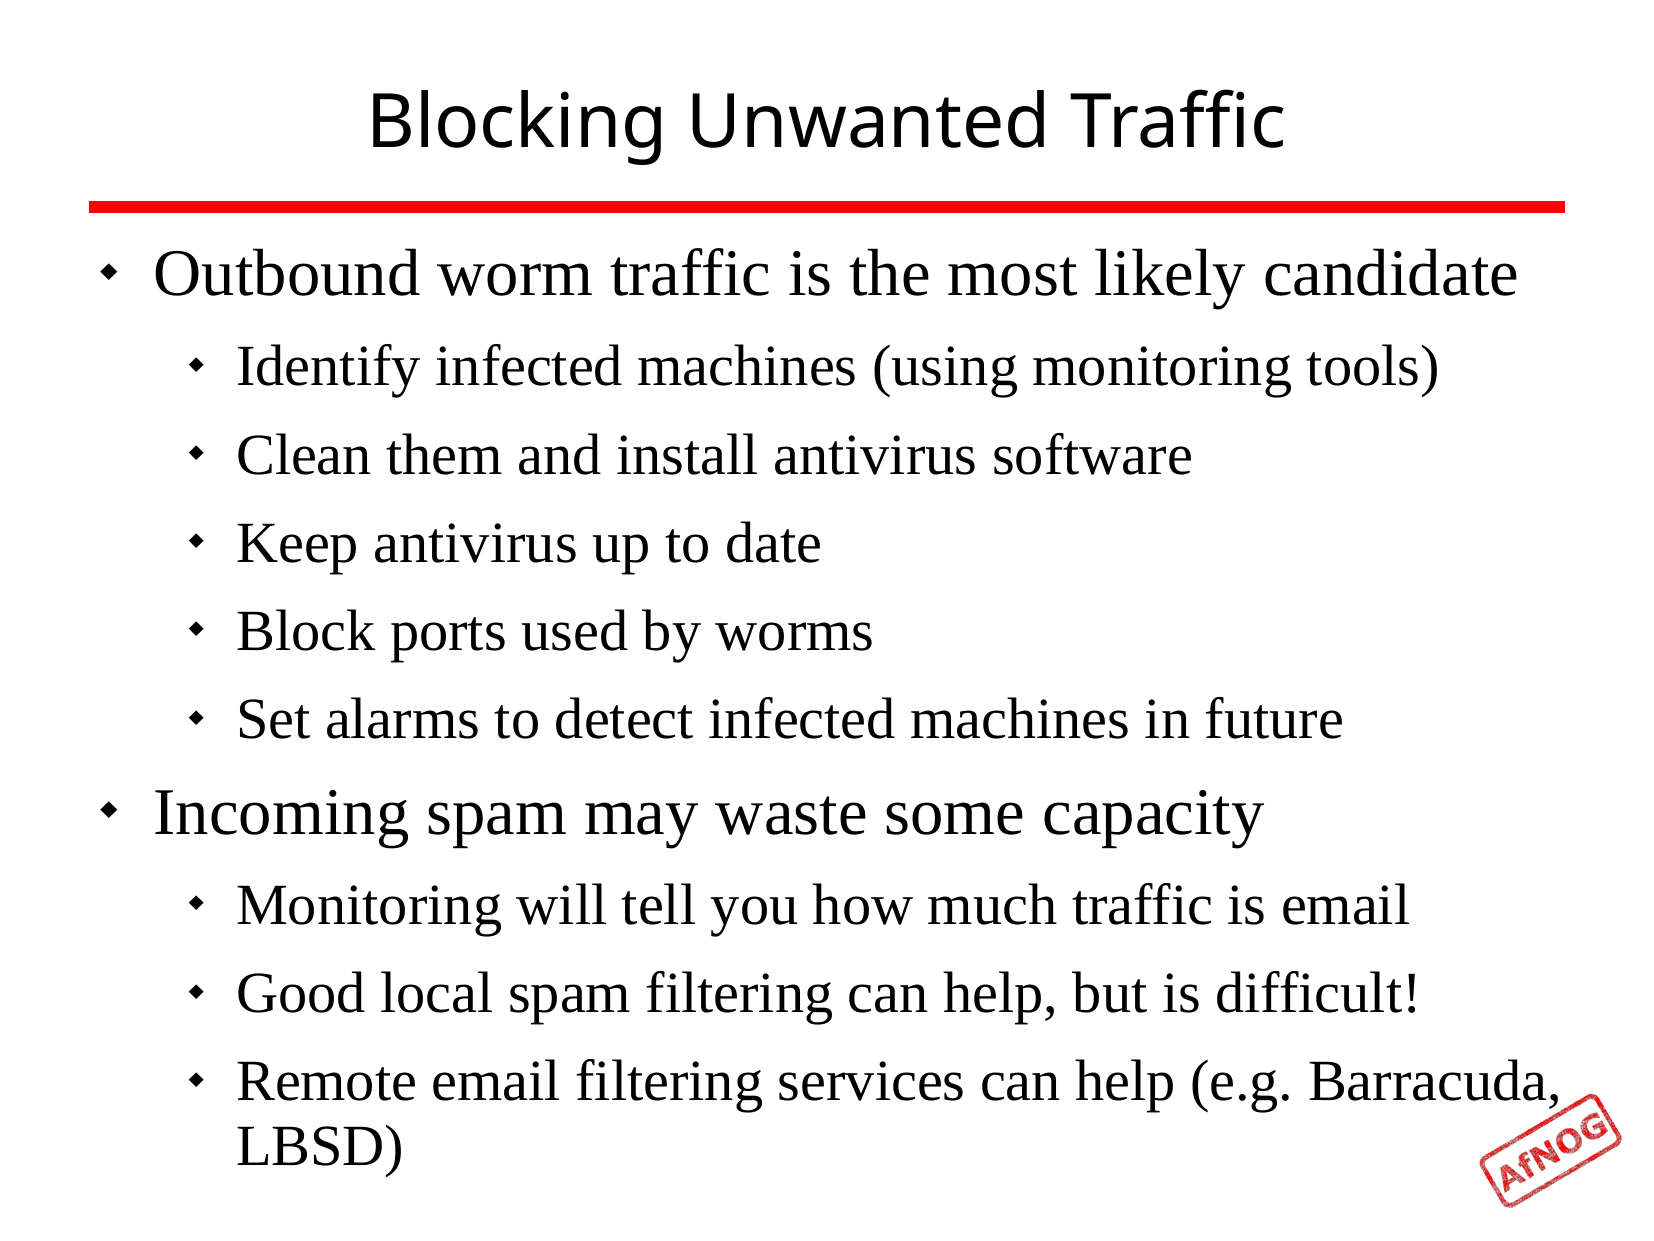

# Blocking Unwanted Traffic
Outbound worm traffic is the most likely candidate
Identify infected machines (using monitoring tools)
Clean them and install antivirus software
Keep antivirus up to date
Block ports used by worms
Set alarms to detect infected machines in future
Incoming spam may waste some capacity
Monitoring will tell you how much traffic is email
Good local spam filtering can help, but is difficult!
Remote email filtering services can help (e.g. Barracuda, LBSD)